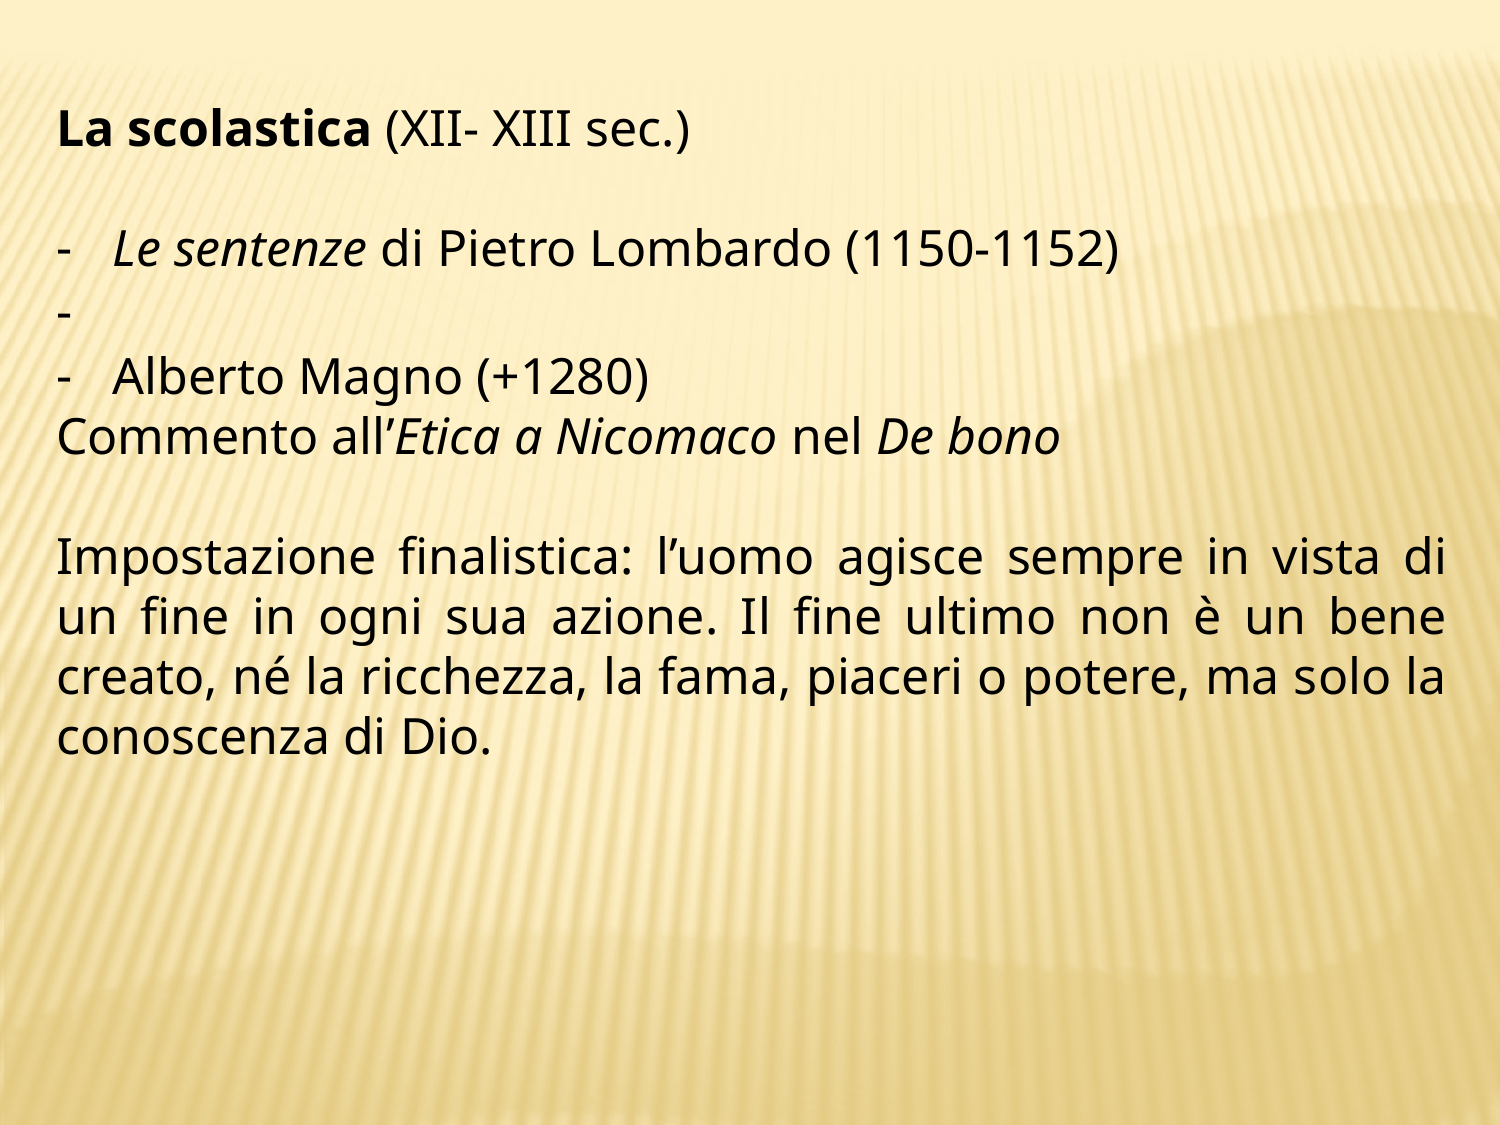

La scolastica (XII- XIII sec.)
Le sentenze di Pietro Lombardo (1150-1152)
Alberto Magno (+1280)
Commento all’Etica a Nicomaco nel De bono
Impostazione finalistica: l’uomo agisce sempre in vista di un fine in ogni sua azione. Il fine ultimo non è un bene creato, né la ricchezza, la fama, piaceri o potere, ma solo la conoscenza di Dio.